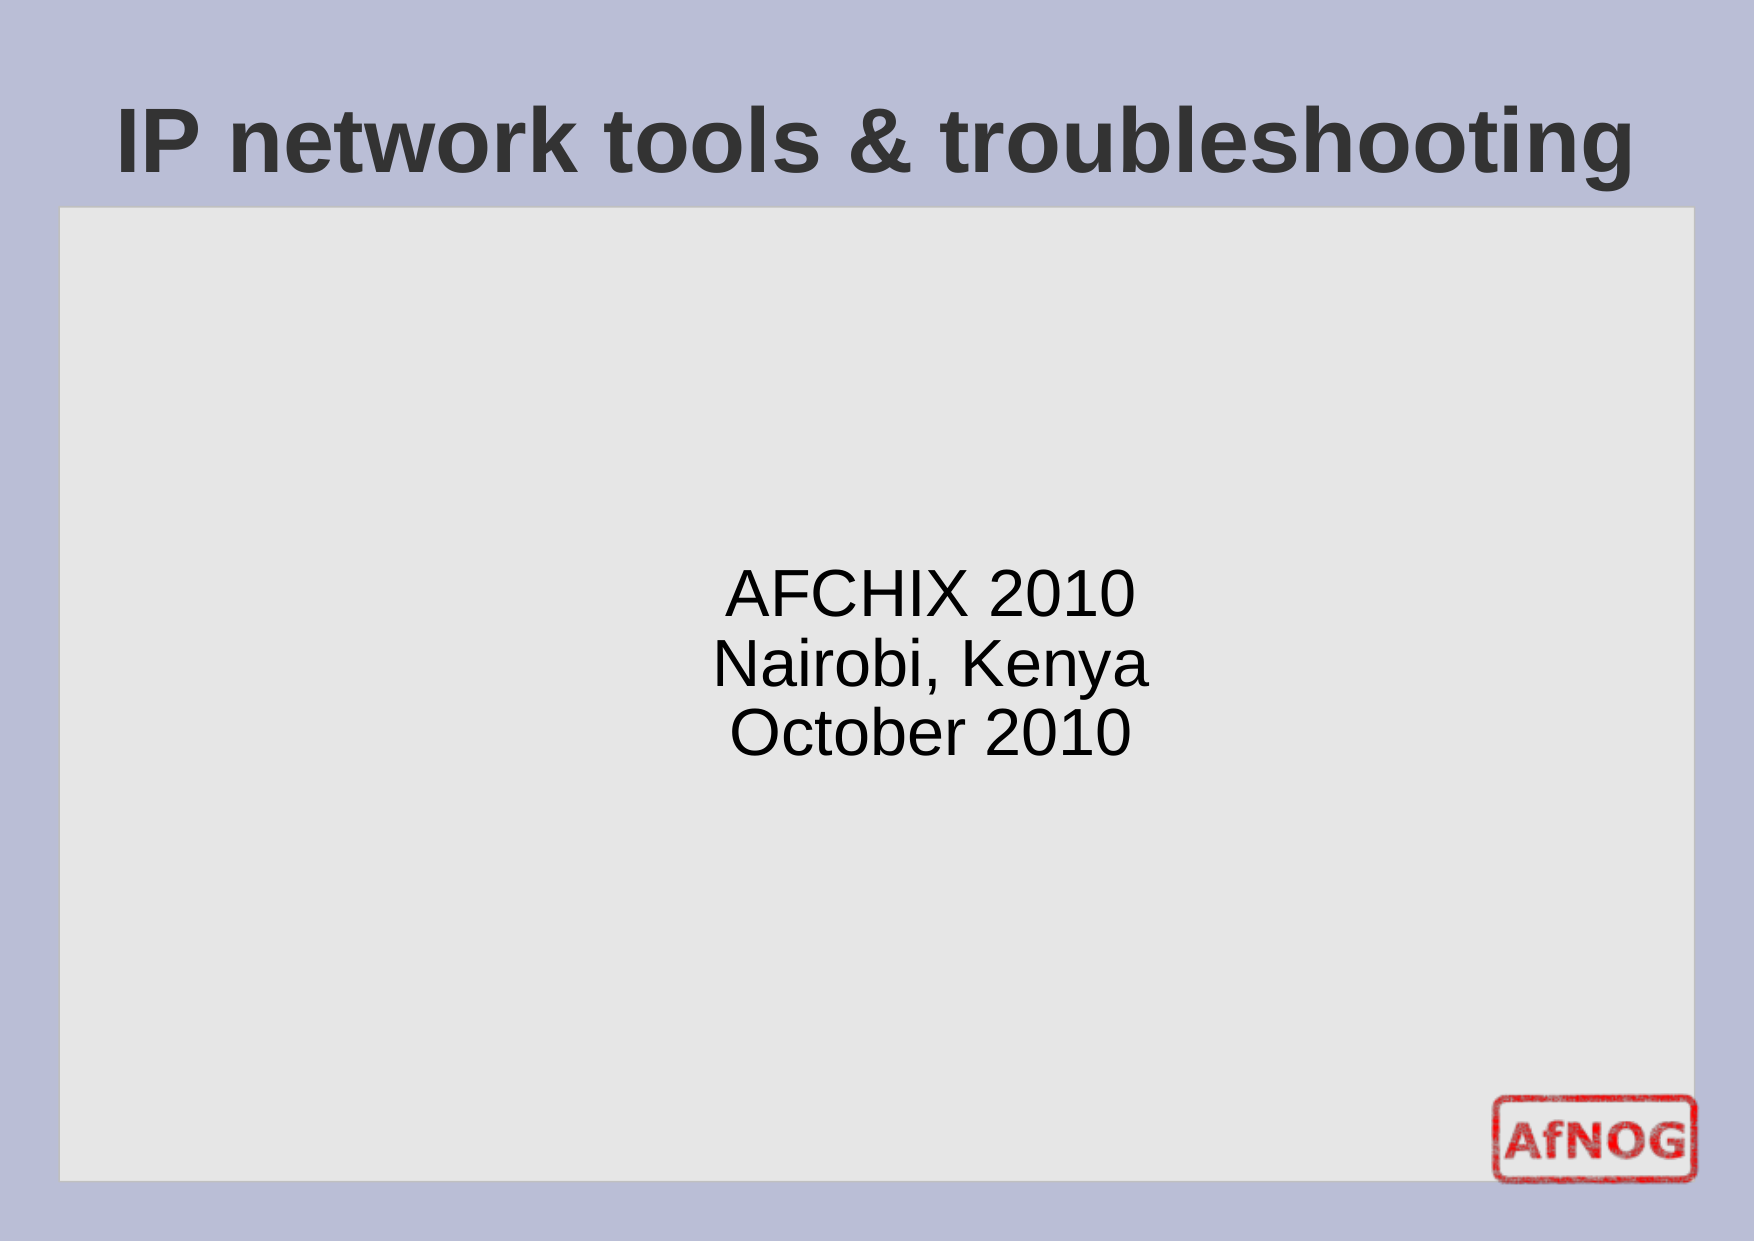

# IP network tools & troubleshooting
AFCHIX 2010
Nairobi, Kenya
October 2010